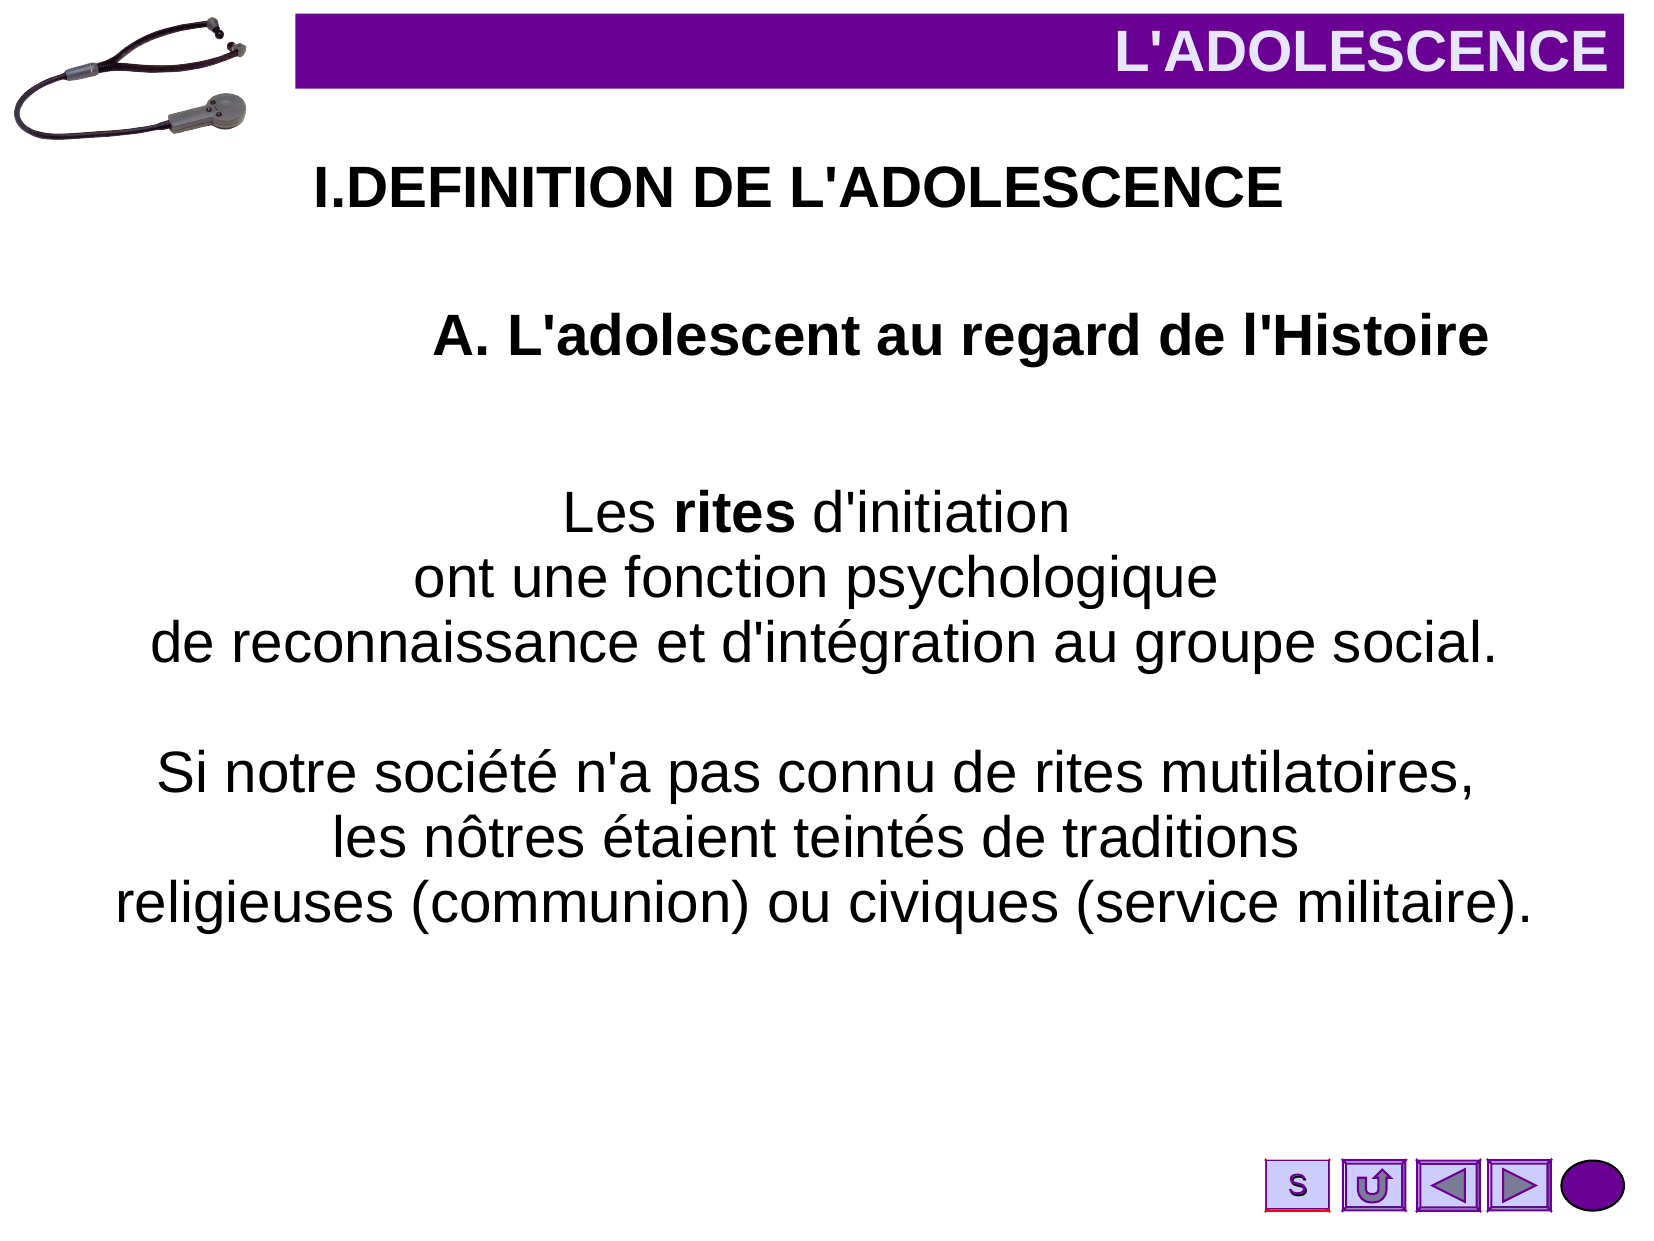

L'ADOLESCENCE
I.DEFINITION DE L'ADOLESCENCE
A. L'adolescent au regard de l'Histoire
Les rites d'initiation
ont une fonction psychologique
de reconnaissance et d'intégration au groupe social.
Si notre société n'a pas connu de rites mutilatoires,
les nôtres étaient teintés de traditions
religieuses (communion) ou civiques (service militaire).